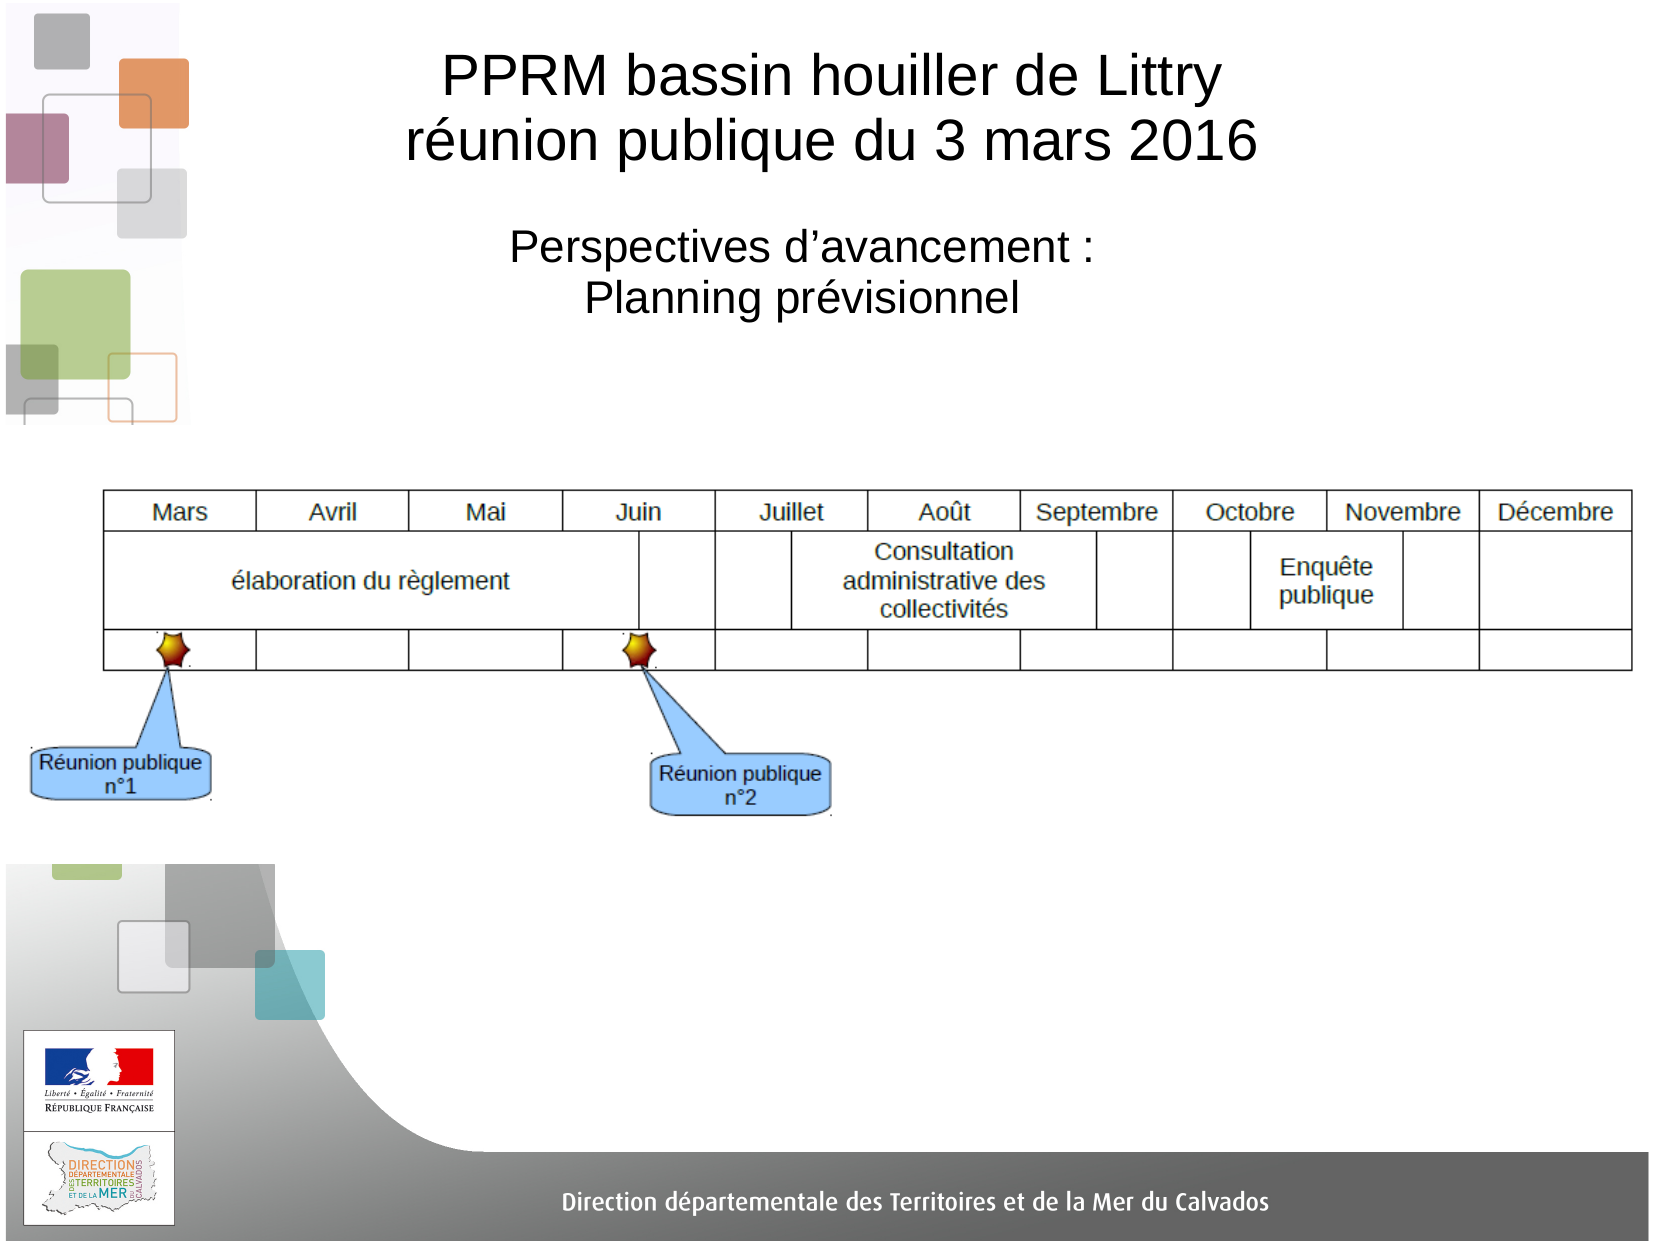

# PPRM bassin houiller de Littry réunion publique du 3 mars 2016
Perspectives d’avancement :
Planning prévisionnel